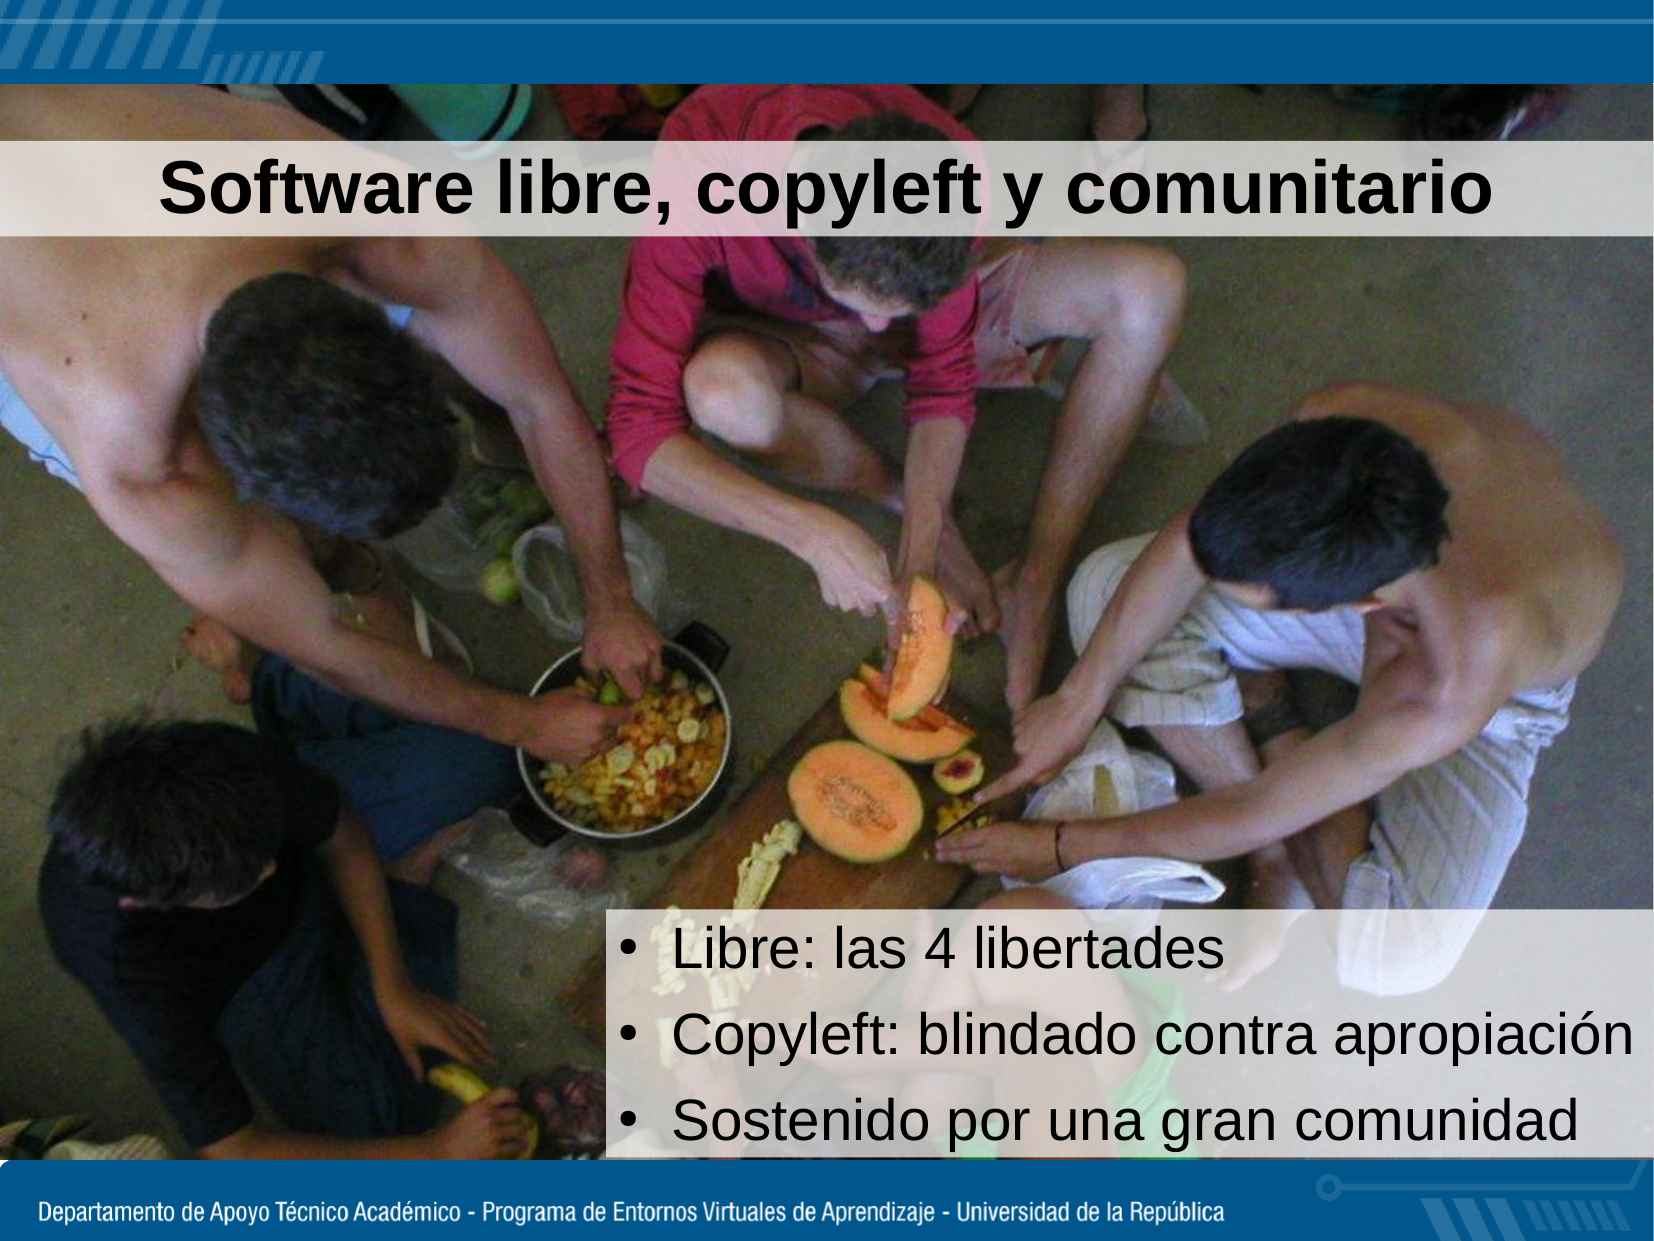

# Software libre, copyleft y comunitario
Libre: las 4 libertades
Copyleft: blindado contra apropiación
Sostenido por una gran comunidad